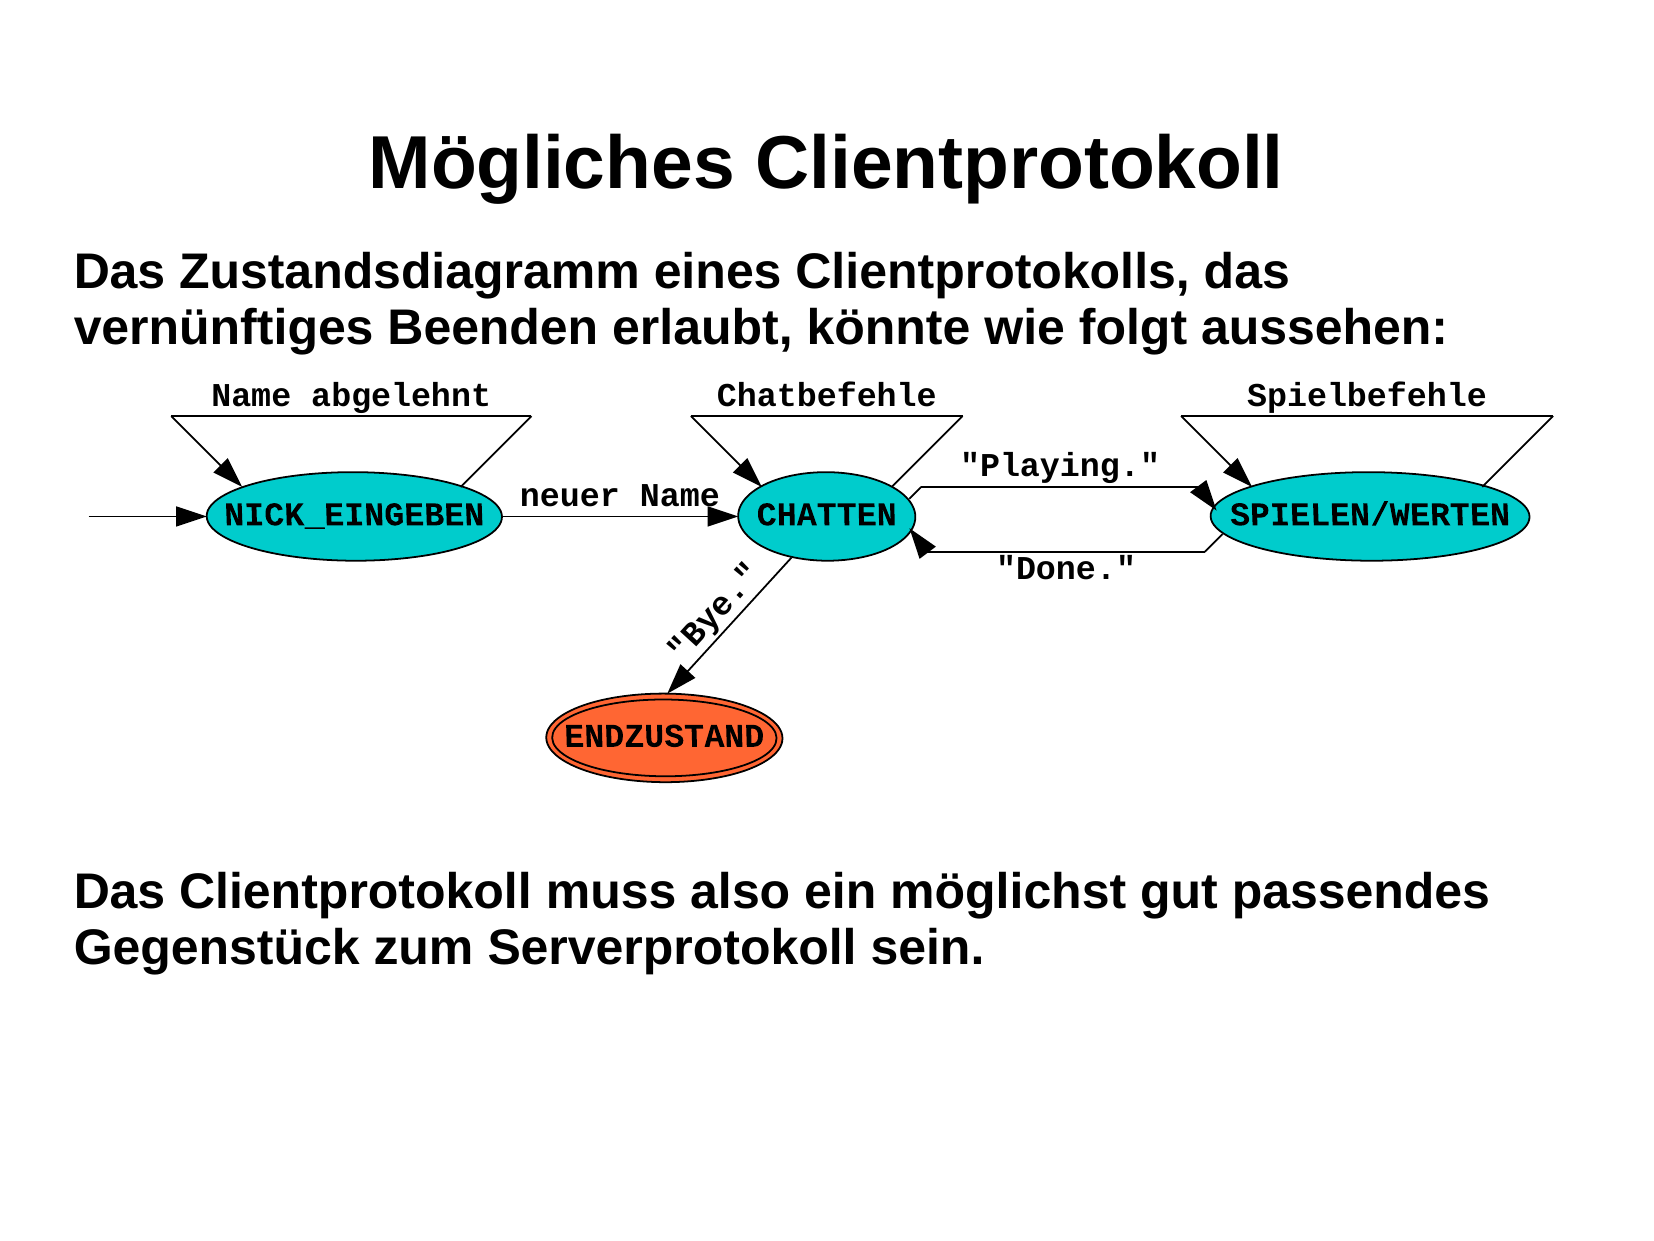

# Mögliches Clientprotokoll
Das Zustandsdiagramm eines Clientprotokolls, das vernünftiges Beenden erlaubt, könnte wie folgt aussehen:
Name abgelehnt
Chatbefehle
Spielbefehle
NICK_EINGEBEN
CHATTEN
SPIELEN/WERTEN
"Playing."
neuer Name
"Done."
"Bye."
ENDZUSTAND
Das Clientprotokoll muss also ein möglichst gut passendes Gegenstück zum Serverprotokoll sein.